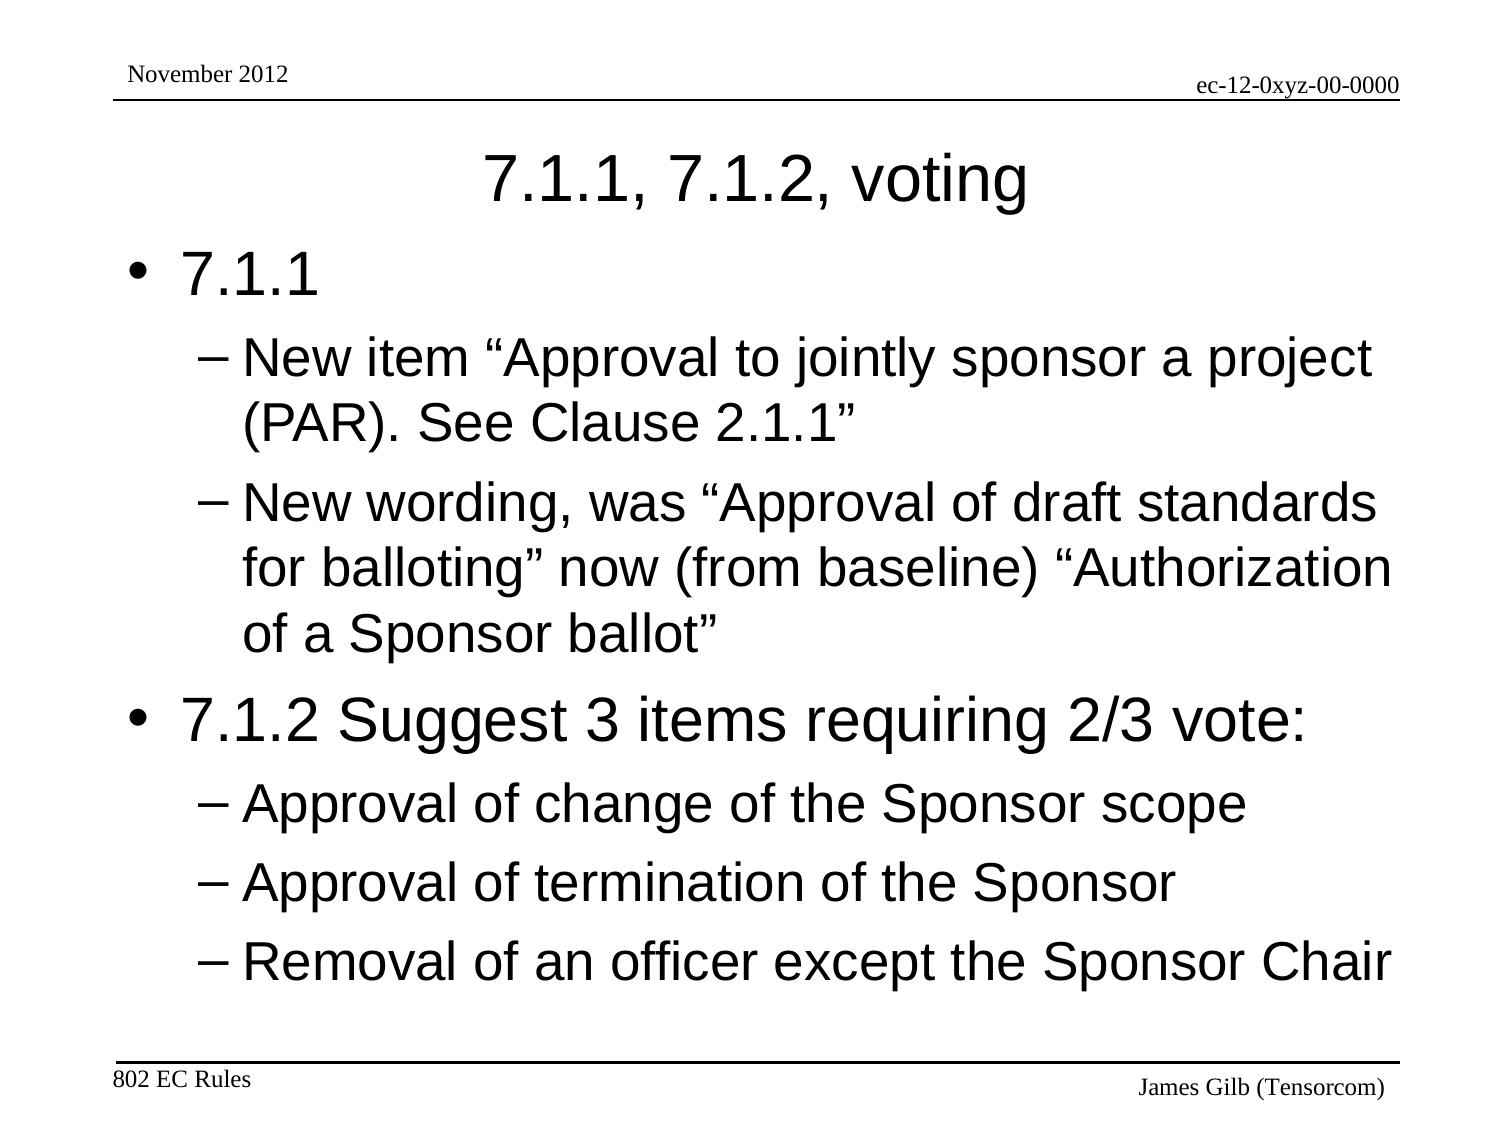

# 7.1.1, 7.1.2, voting
7.1.1
New item “Approval to jointly sponsor a project (PAR). See Clause 2.1.1”
New wording, was “Approval of draft standards for balloting” now (from baseline) “Authorization of a Sponsor ballot”
7.1.2 Suggest 3 items requiring 2/3 vote:
Approval of change of the Sponsor scope
Approval of termination of the Sponsor
Removal of an officer except the Sponsor Chair